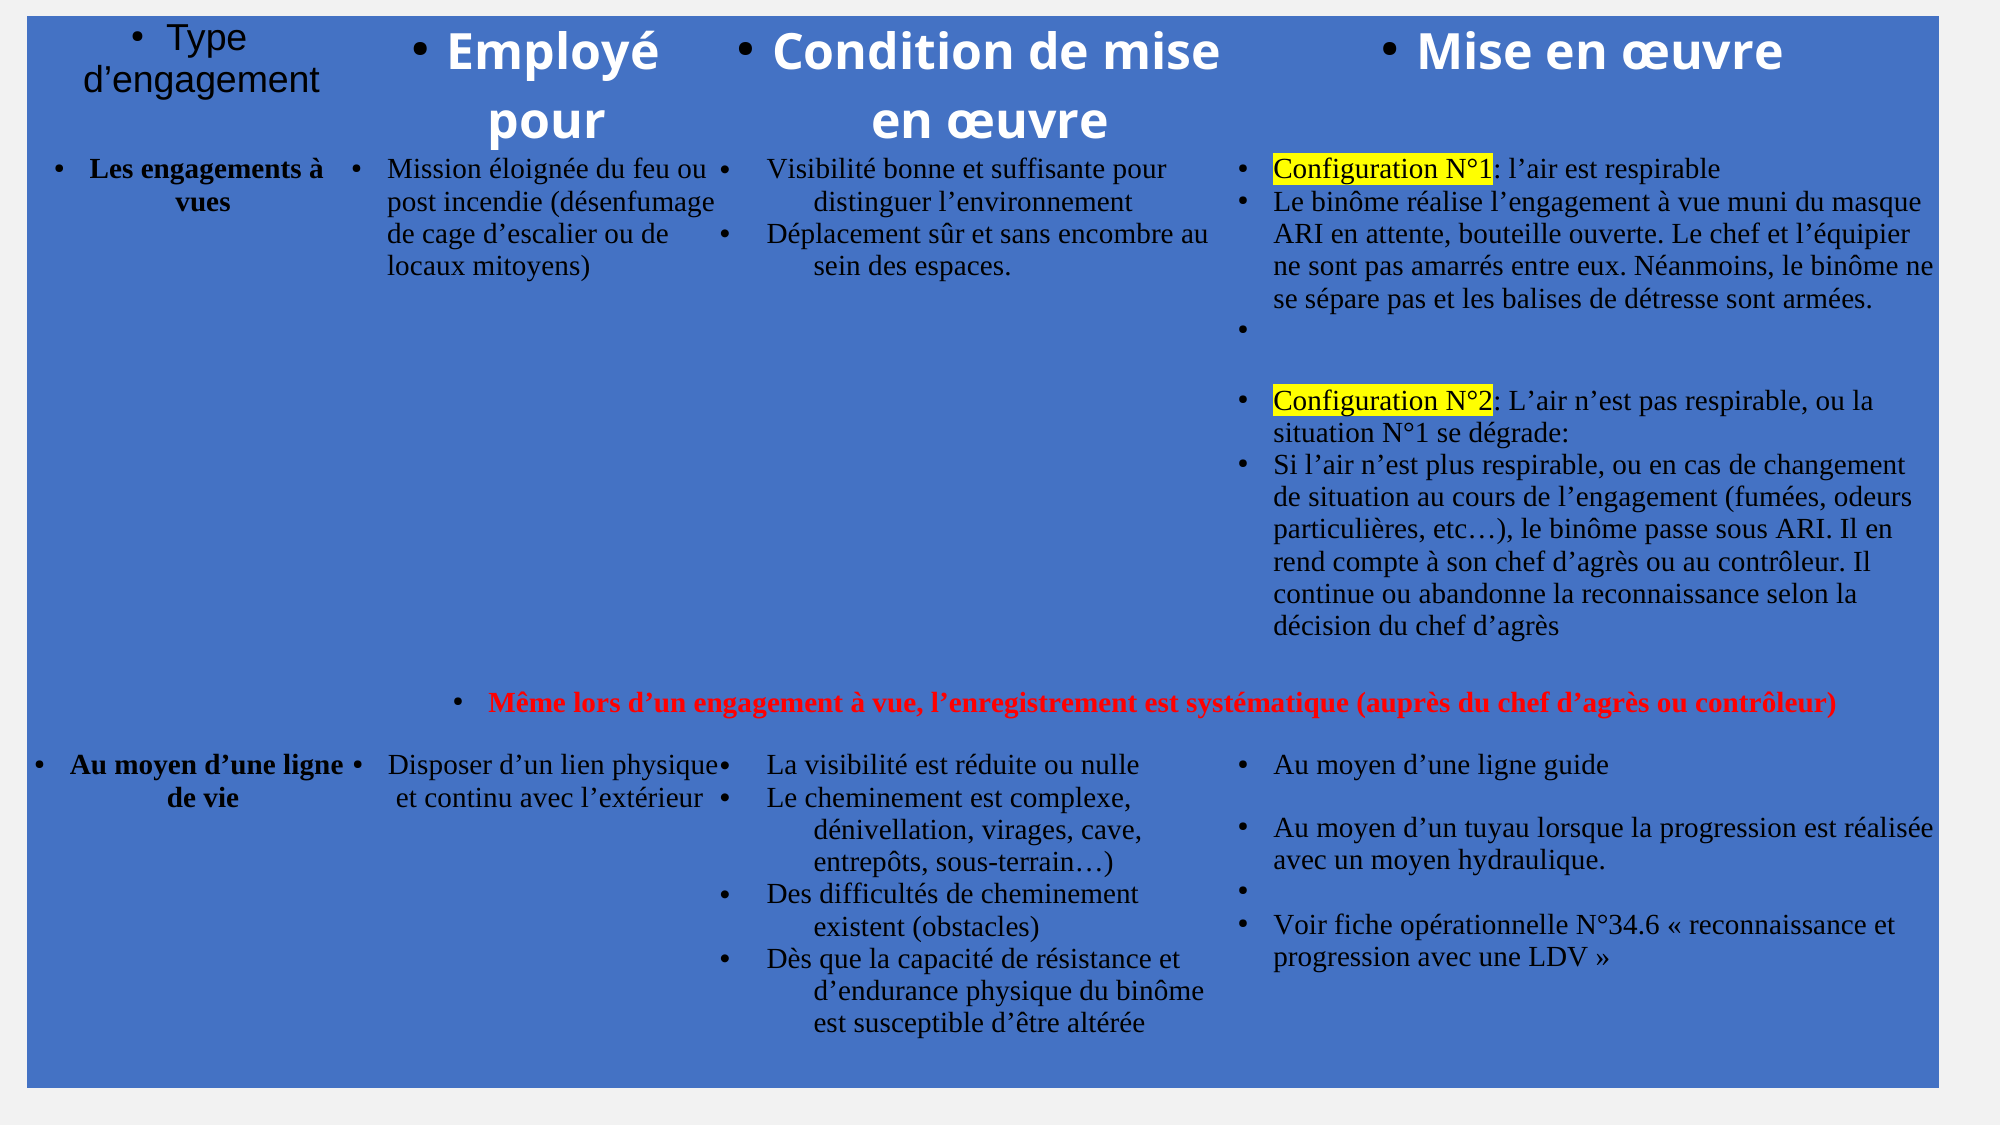

| Type d’engagement | Employé pour | Condition de mise en œuvre | Mise en œuvre |
| --- | --- | --- | --- |
| Les engagements à vues | Mission éloignée du feu ou post incendie (désenfumage de cage d’escalier ou de locaux mitoyens) | Visibilité bonne et suffisante pour distinguer l’environnement Déplacement sûr et sans encombre au sein des espaces. | Configuration N°1: l’air est respirable Le binôme réalise l’engagement à vue muni du masque ARI en attente, bouteille ouverte. Le chef et l’équipier ne sont pas amarrés entre eux. Néanmoins, le binôme ne se sépare pas et les balises de détresse sont armées. |
| | | | Configuration N°2: L’air n’est pas respirable, ou la situation N°1 se dégrade: Si l’air n’est plus respirable, ou en cas de changement de situation au cours de l’engagement (fumées, odeurs particulières, etc…), le binôme passe sous ARI. Il en rend compte à son chef d’agrès ou au contrôleur. Il continue ou abandonne la reconnaissance selon la décision du chef d’agrès |
| | Même lors d’un engagement à vue, l’enregistrement est systématique (auprès du chef d’agrès ou contrôleur) | | |
| Au moyen d’une ligne de vie | Disposer d’un lien physique et continu avec l’extérieur | La visibilité est réduite ou nulle Le cheminement est complexe, dénivellation, virages, cave, entrepôts, sous-terrain…) Des difficultés de cheminement existent (obstacles) Dès que la capacité de résistance et d’endurance physique du binôme est susceptible d’être altérée | Au moyen d’une ligne guide |
| | | | Au moyen d’un tuyau lorsque la progression est réalisée avec un moyen hydraulique. Voir fiche opérationnelle N°34.6 « reconnaissance et progression avec une LDV » |